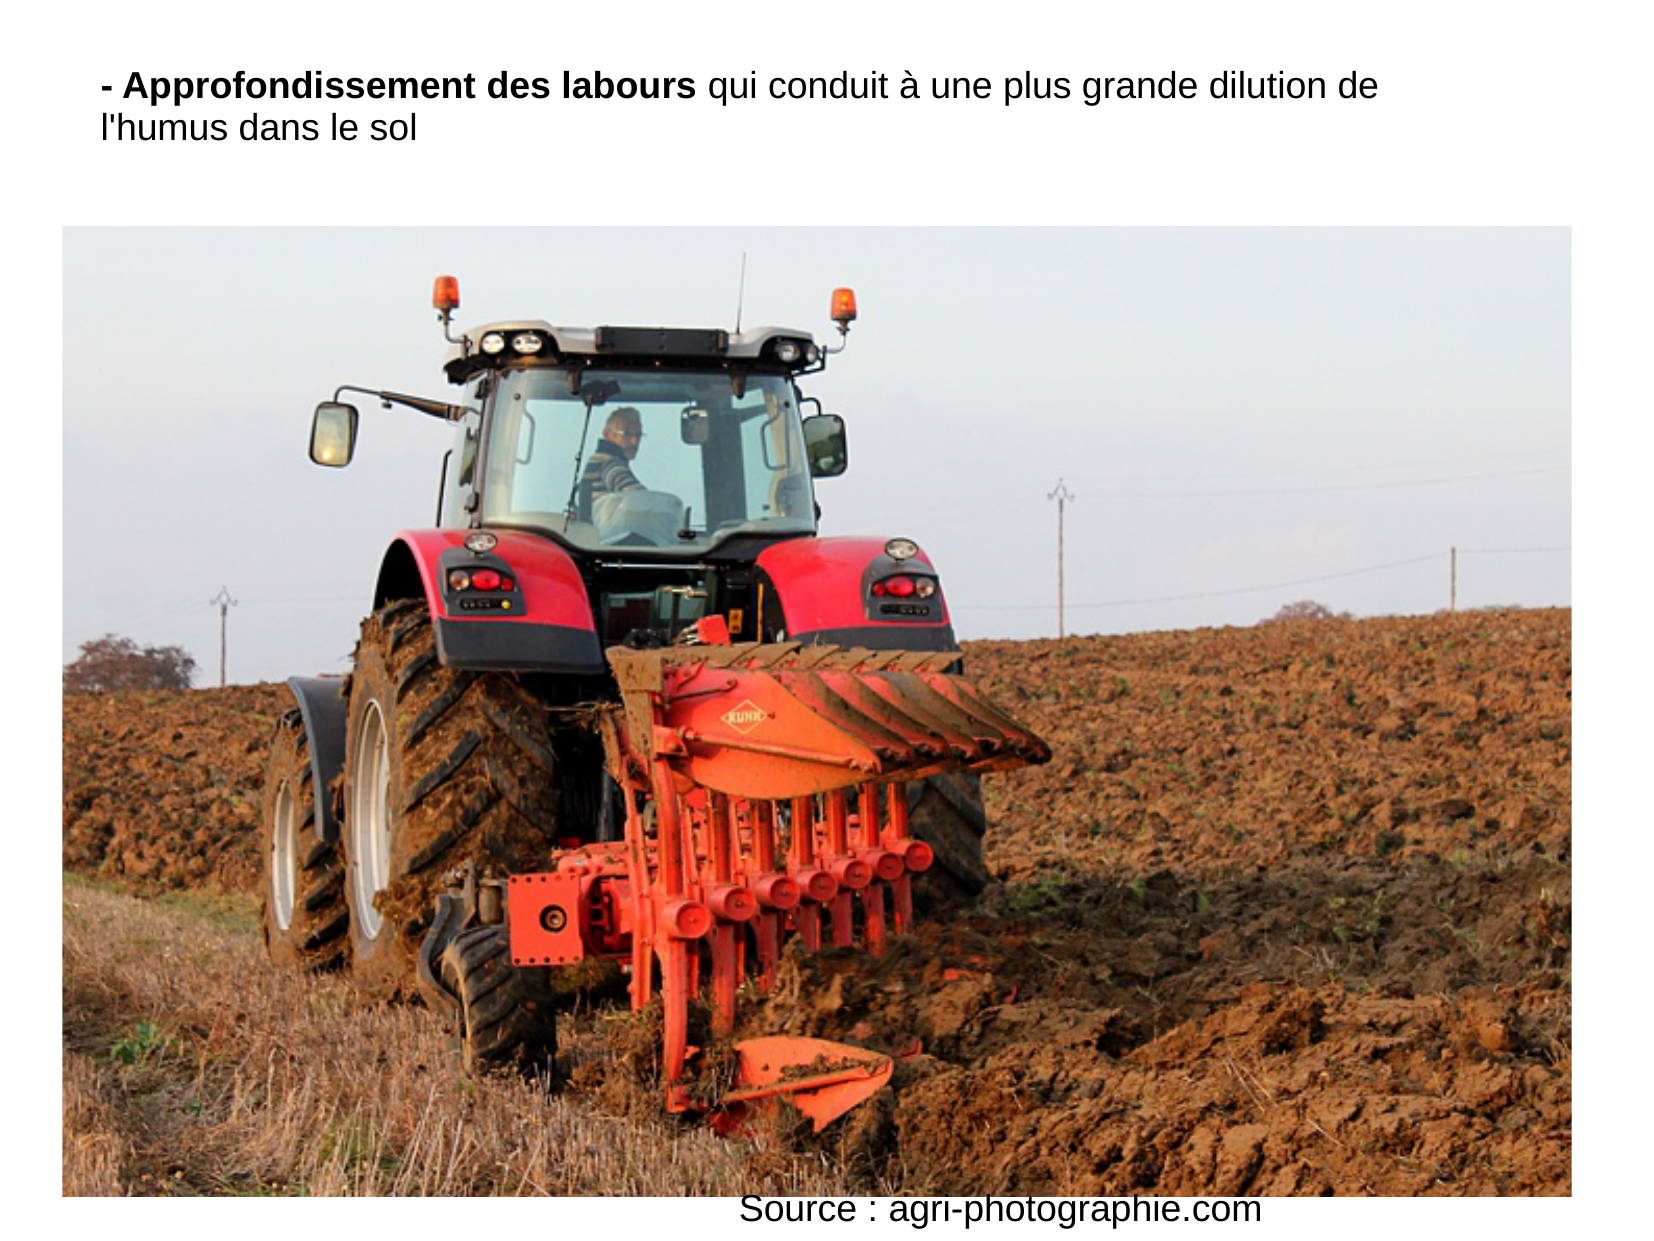

- Approfondissement des labours qui conduit à une plus grande dilution de l'humus dans le sol
#
Source : agri-photographie.com